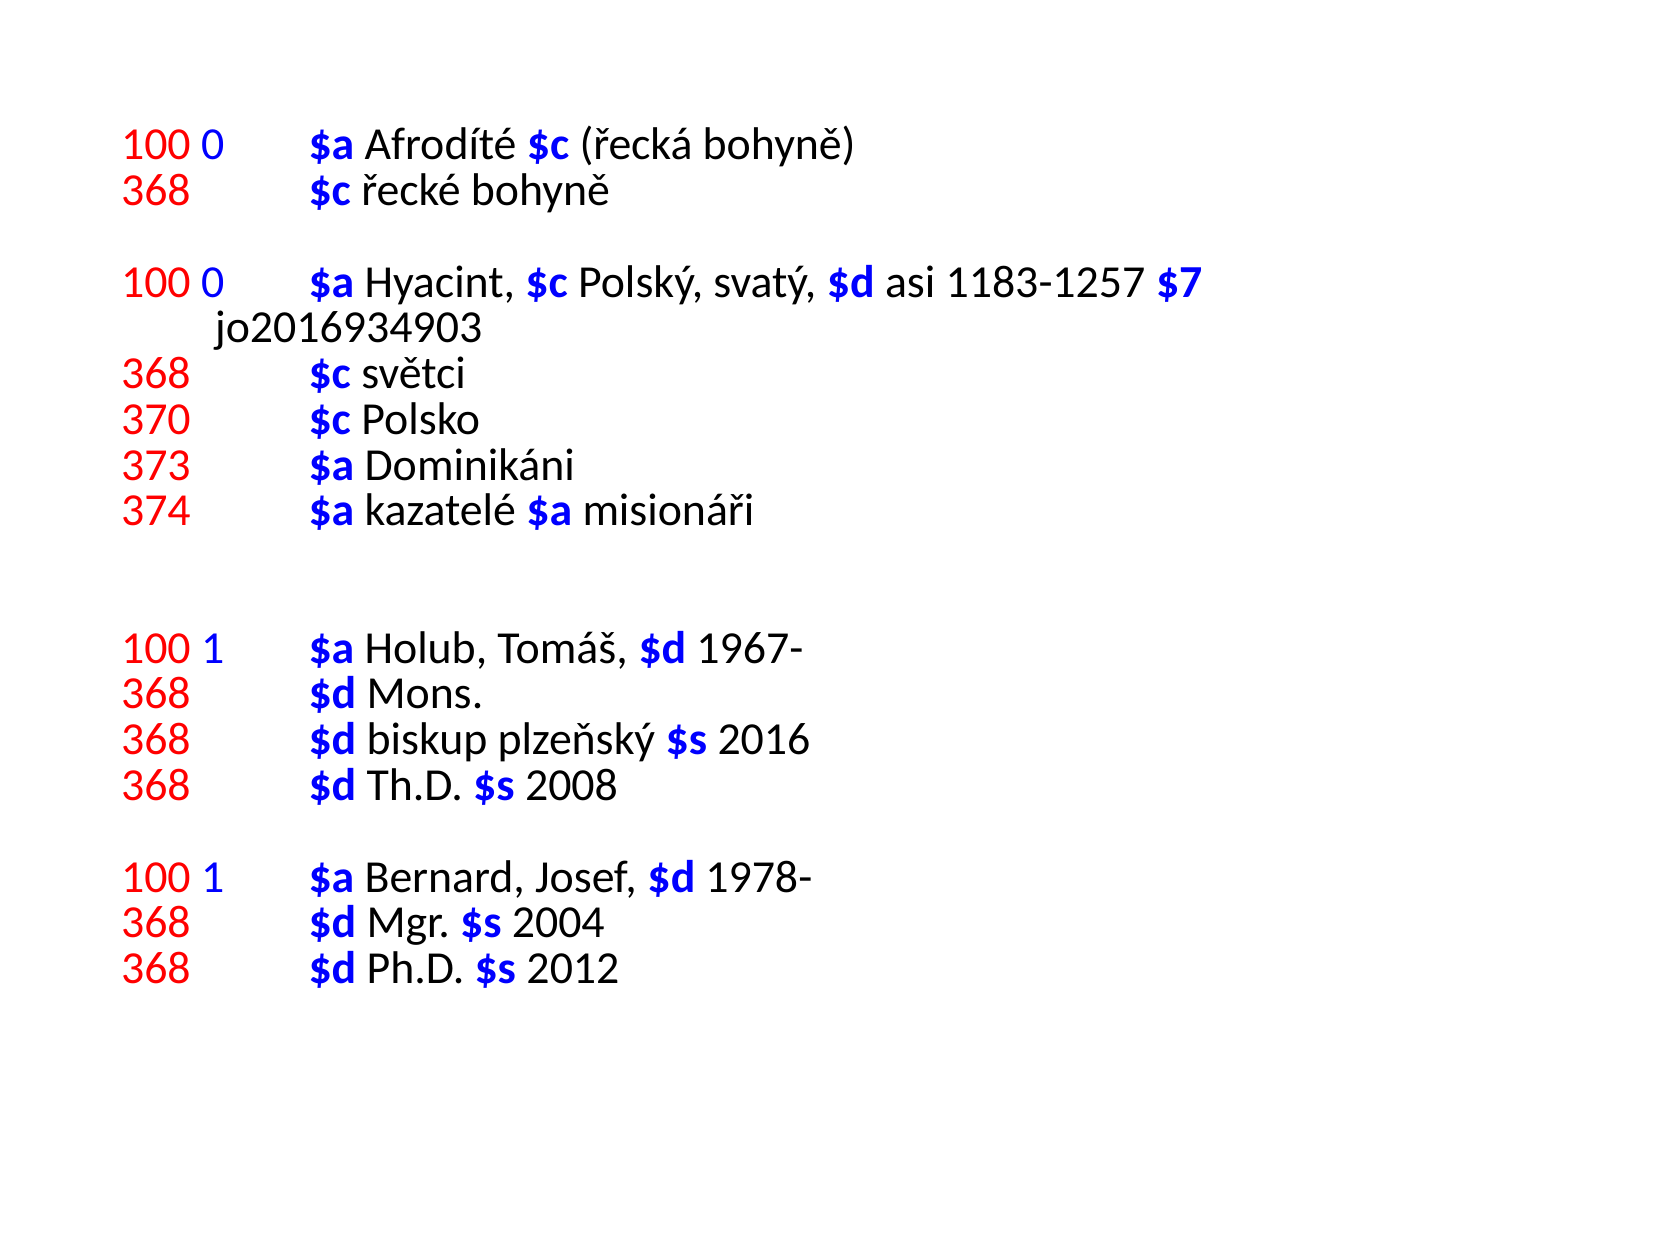

100 0 	$a Afrodíté $c (řecká bohyně)
368 	$c řecké bohyně
100 0 	$a Hyacint, $c Polský, svatý, $d asi 1183-1257 $7 jo2016934903
368 	$c světci
370 	$c Polsko
373 	$a Dominikáni
374 	$a kazatelé $a misionáři
100 1 	$a Holub, Tomáš, $d 1967-
368 	$d Mons.
368 	$d biskup plzeňský $s 2016
368 	$d Th.D. $s 2008
100 1 	$a Bernard, Josef, $d 1978-
368 	$d Mgr. $s 2004
368 	$d Ph.D. $s 2012